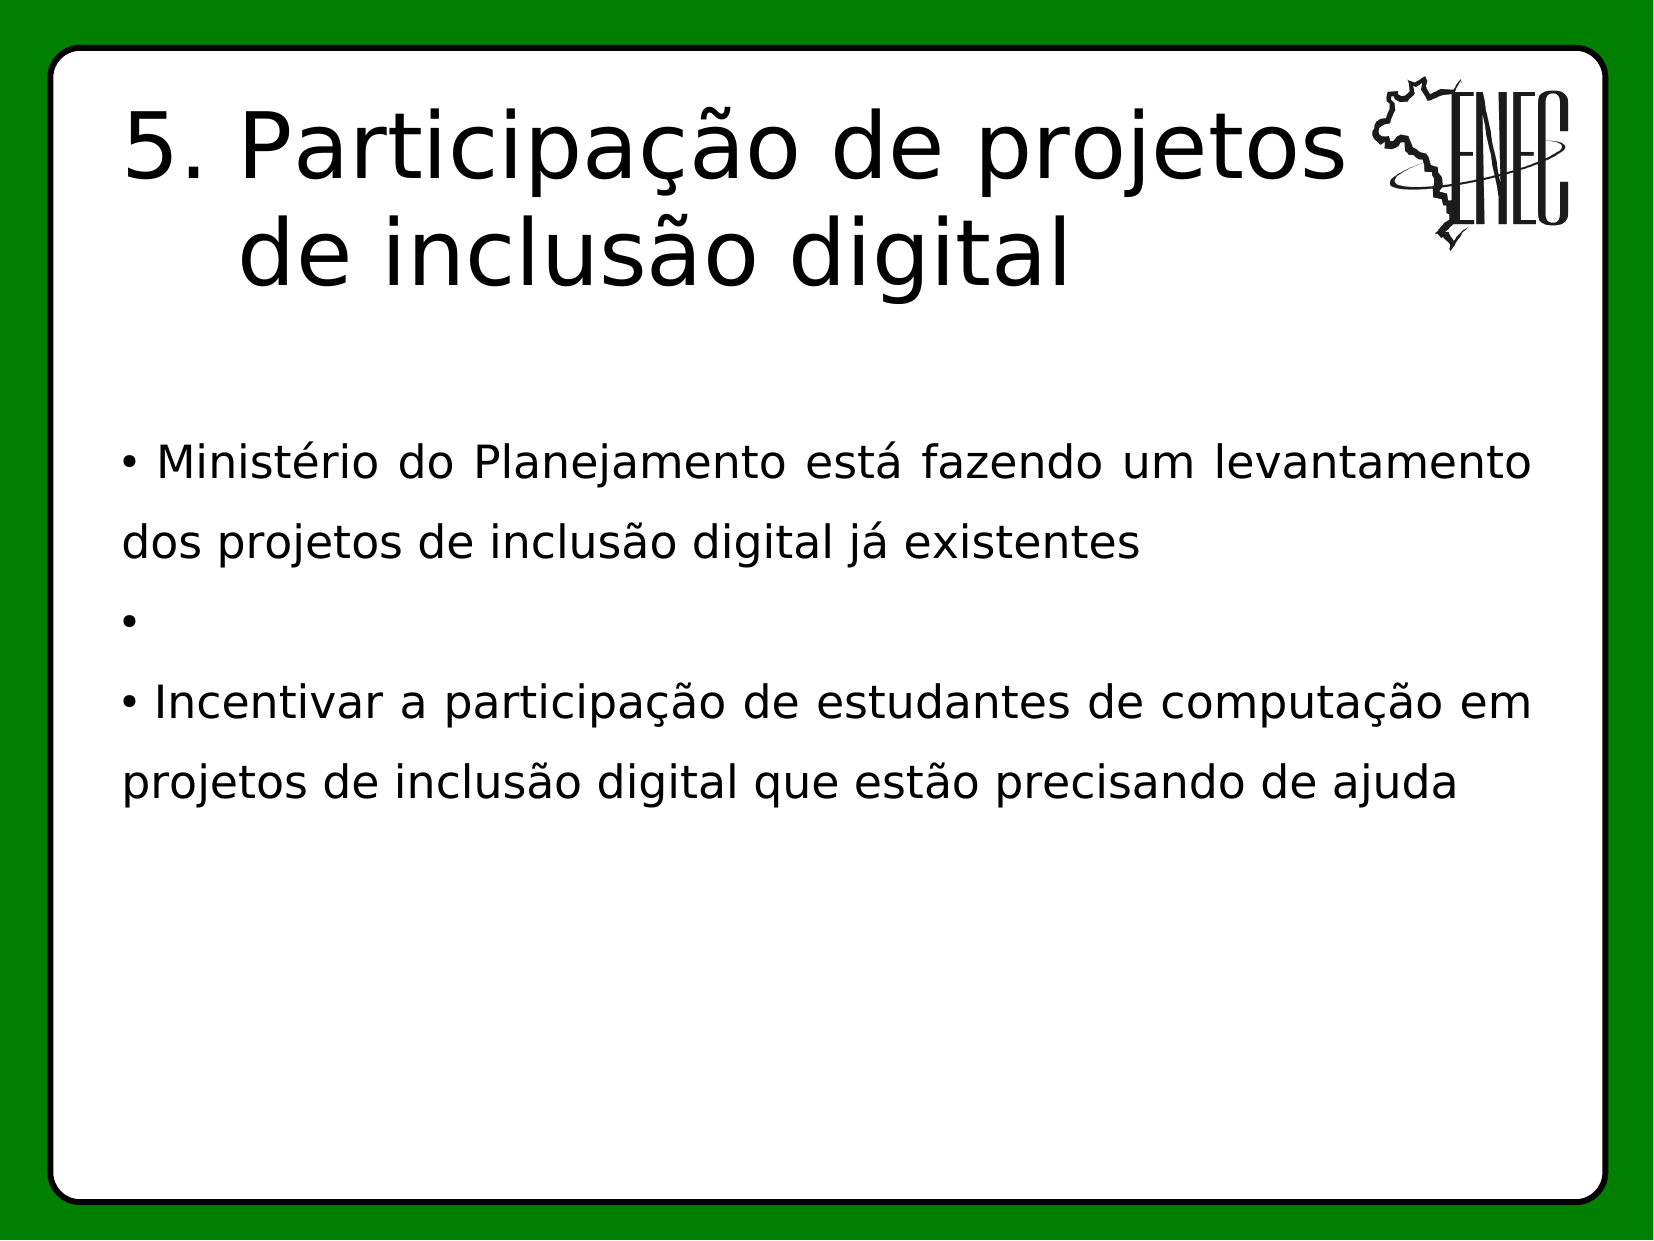

# 5. Participação de projetos de inclusão digital
 Ministério do Planejamento está fazendo um levantamento dos projetos de inclusão digital já existentes
 Incentivar a participação de estudantes de computação em projetos de inclusão digital que estão precisando de ajuda